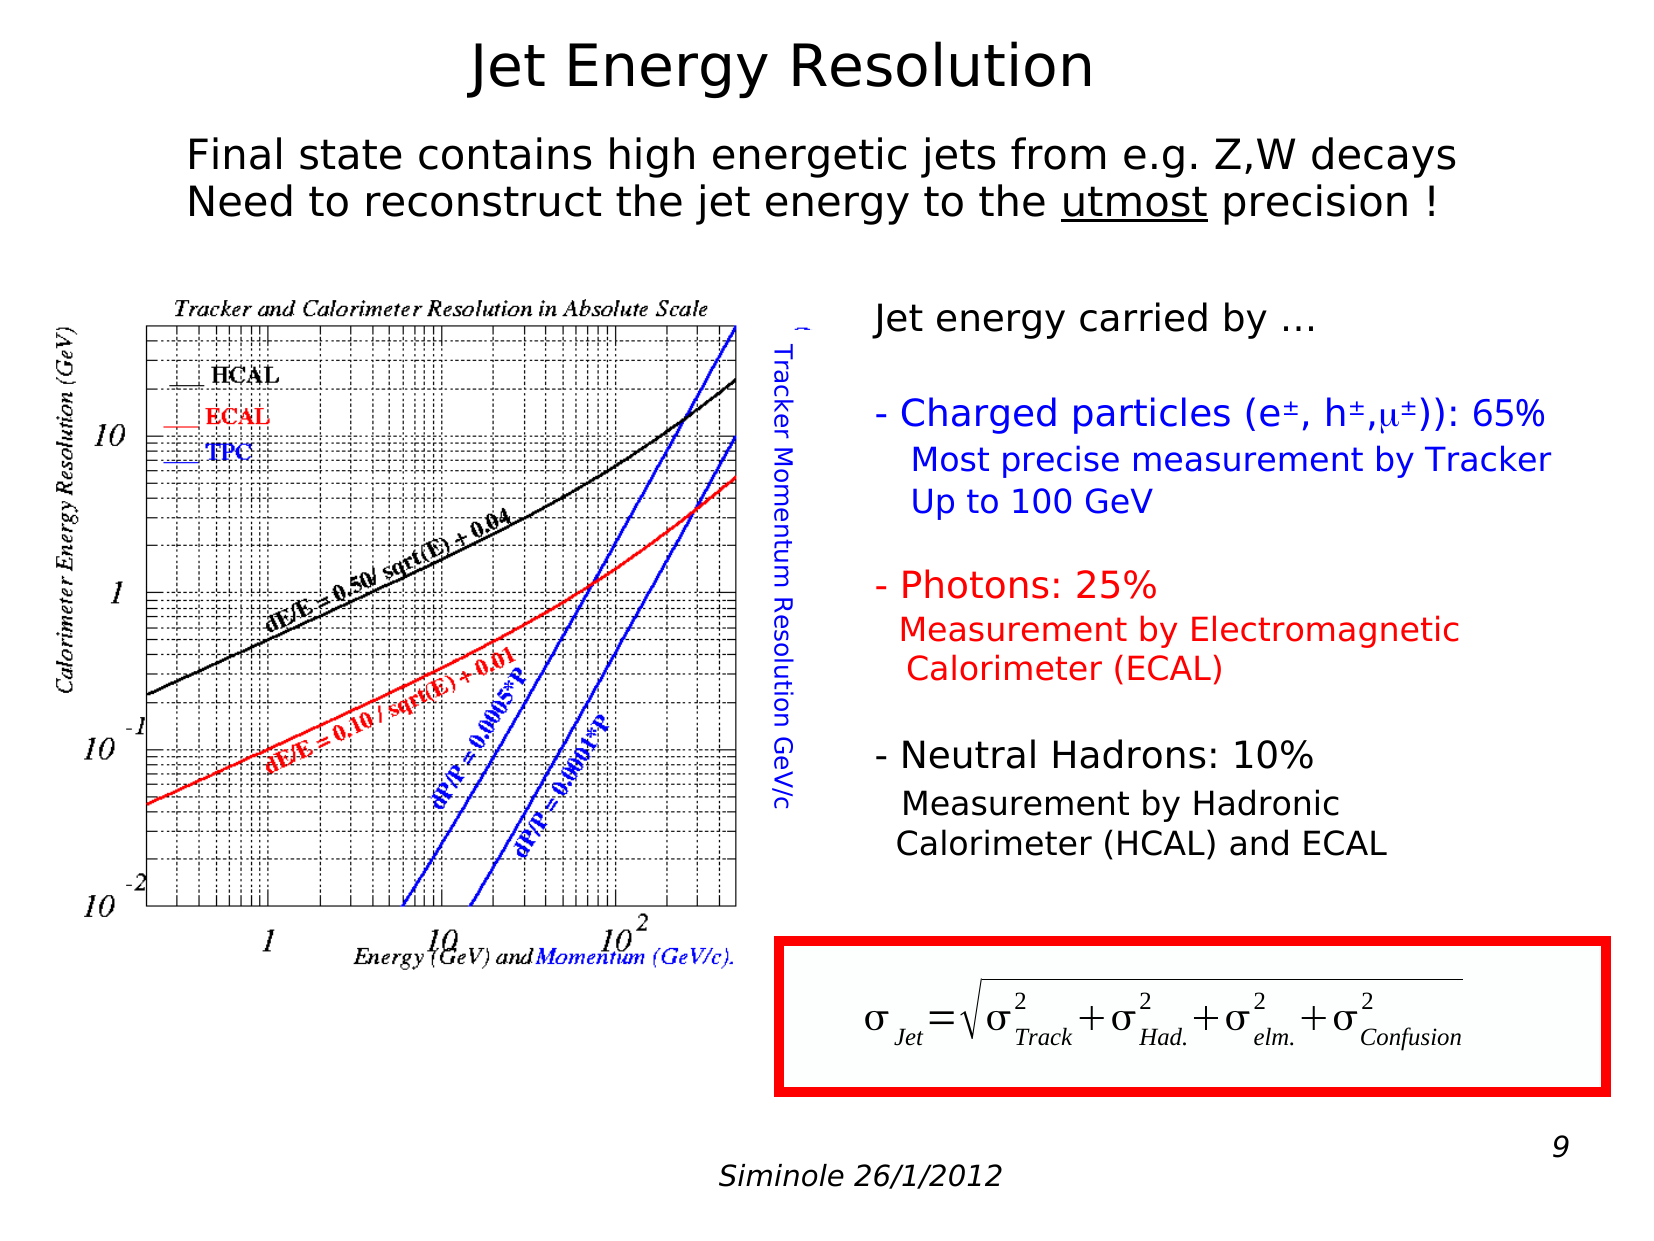

Jet Energy Resolution
Final state contains high energetic jets from e.g. Z,W decays
Need to reconstruct the jet energy to the utmost precision !
Jet energy carried by …
- Charged particles (e±, h±,μ±)): ‏65%
 Most precise measurement by Tracker
 Up to 100 GeV
- Photons: 25%
 Measurement by Electromagnetic
 Calorimeter (ECAL)
- Neutral Hadrons: 10%
 Measurement by Hadronic
 Calorimeter (HCAL) and ECAL
Tracker Momentum Resolution GeV/c
Comite d'evaluation
9